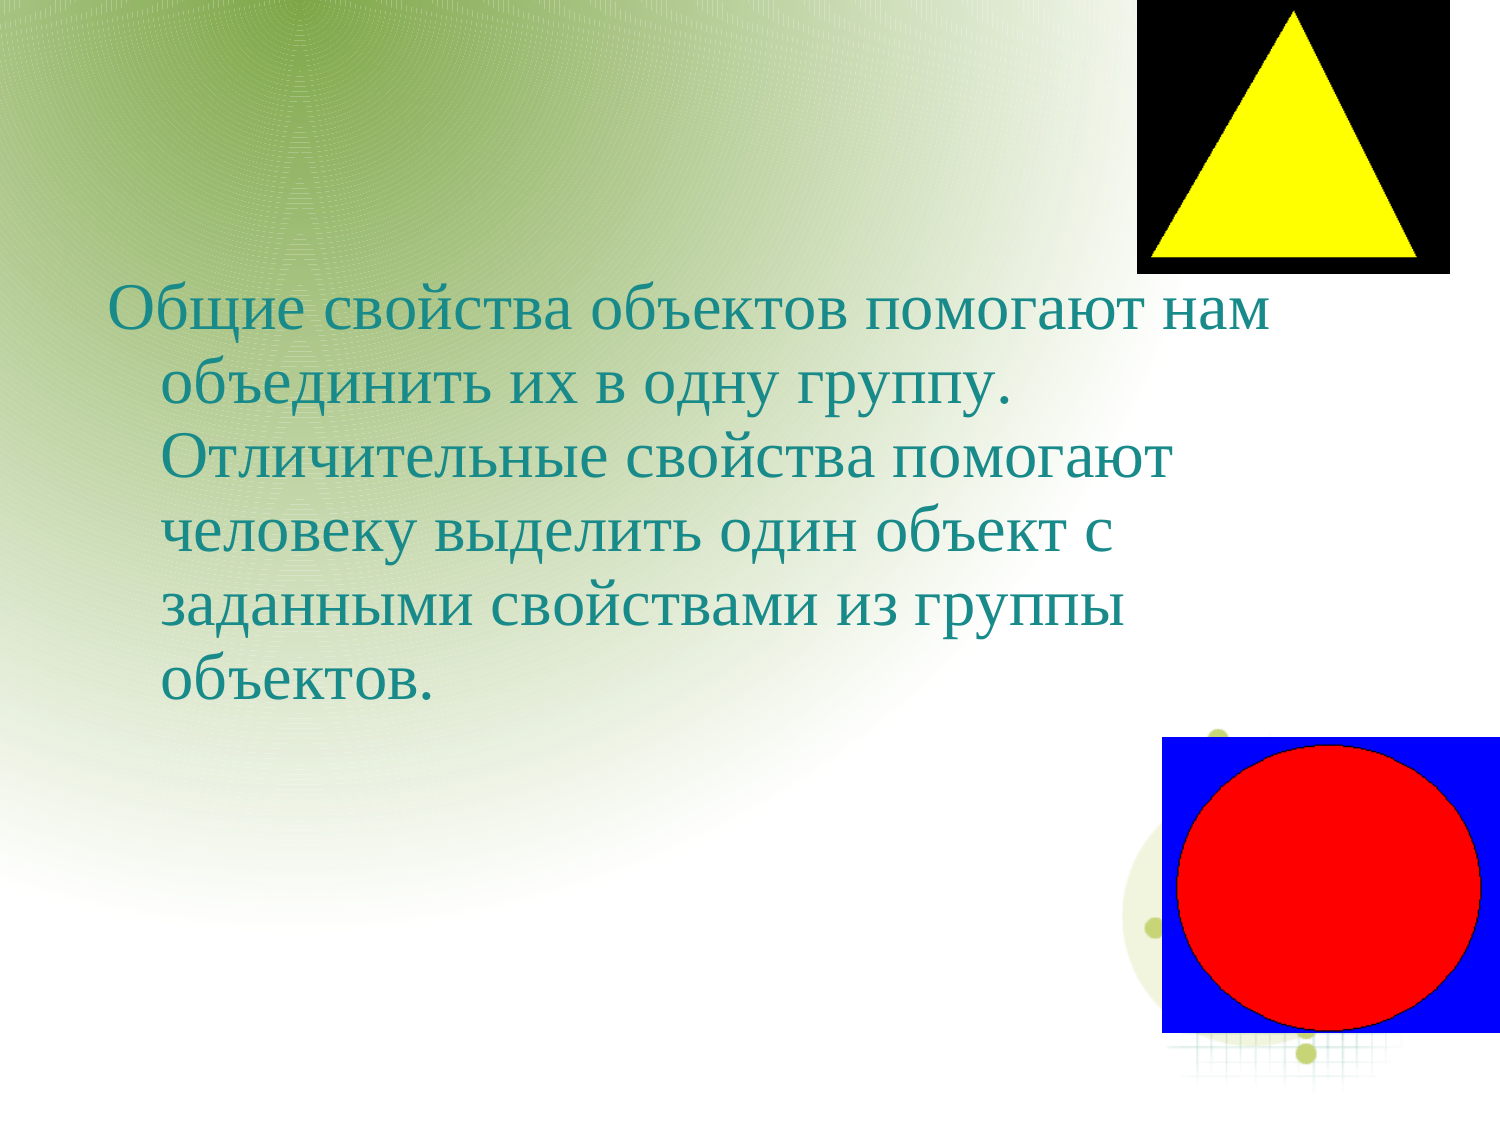

#
Общие свойства объектов помогают нам объединить их в одну группу. Отличительные свойства помогают человеку выделить один объект с заданными свойствами из группы объектов.